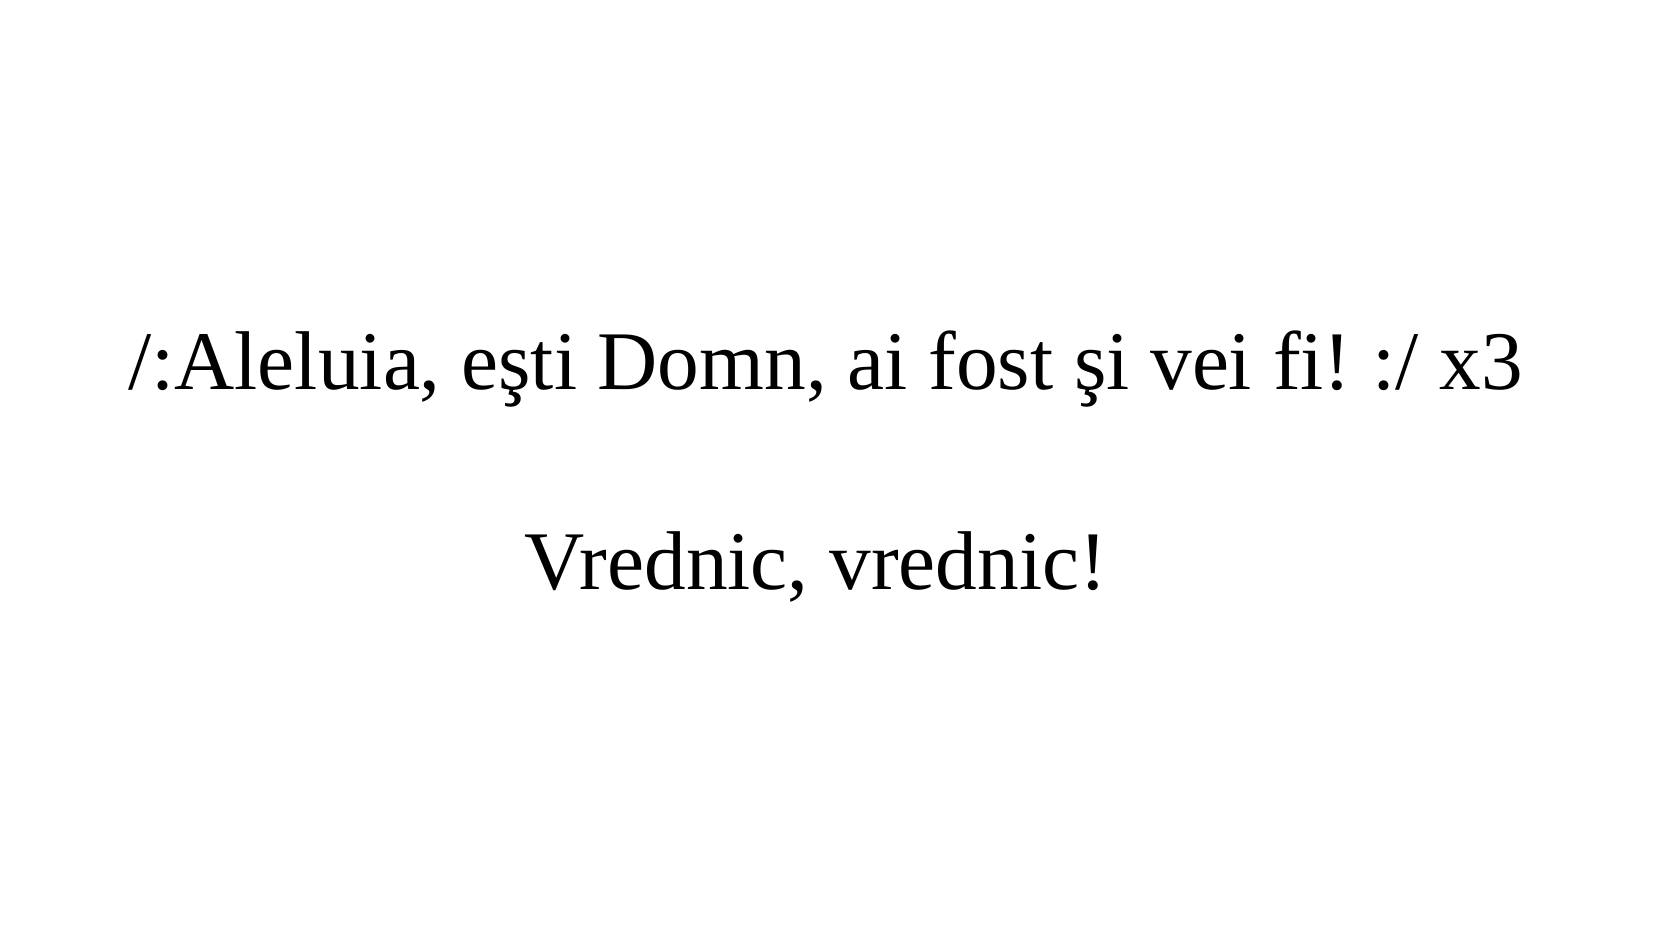

# /:Aleluia, eşti Domn, ai fost şi vei fi! :/ x3
Vrednic, vrednic!